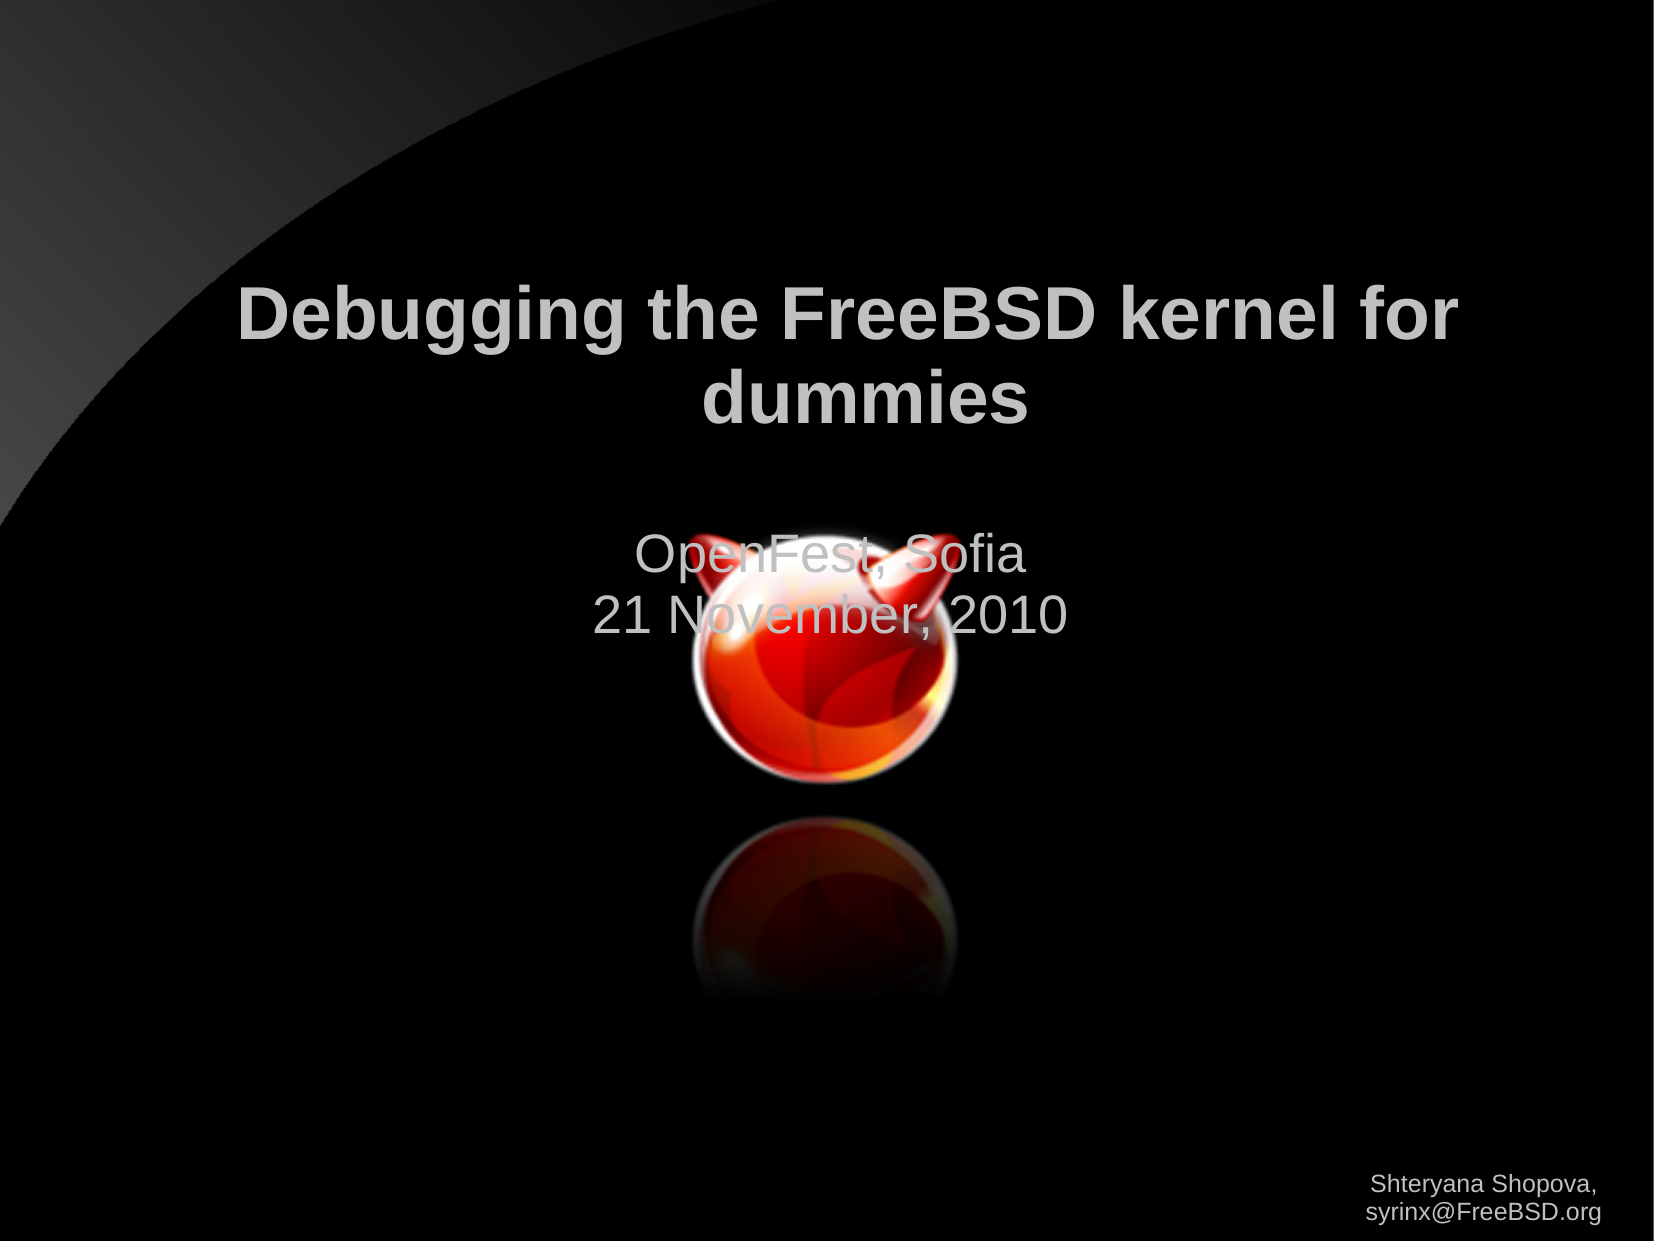

# Debugging the FreeBSD kernel for dummies
OpenFest, Sofia
21 November, 2010
Shteryana Shopova,
syrinx@FreeBSD.org